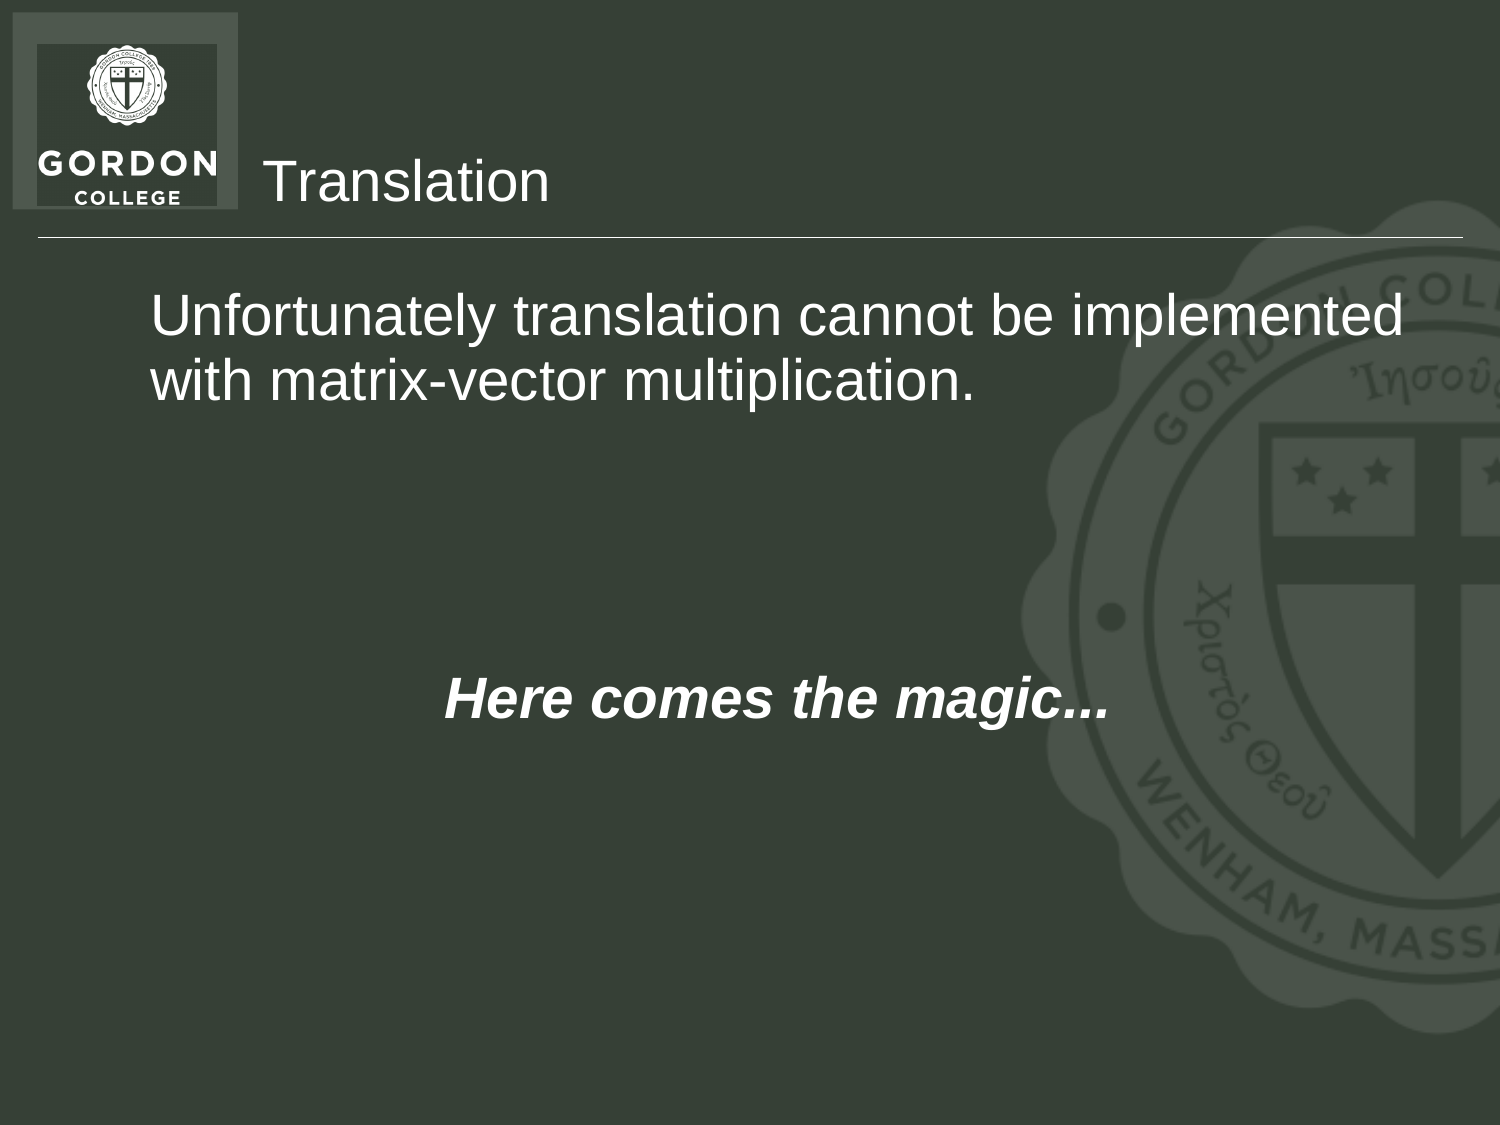

# Translation
Unfortunately translation cannot be implemented with matrix-vector multiplication.
Here comes the magic...